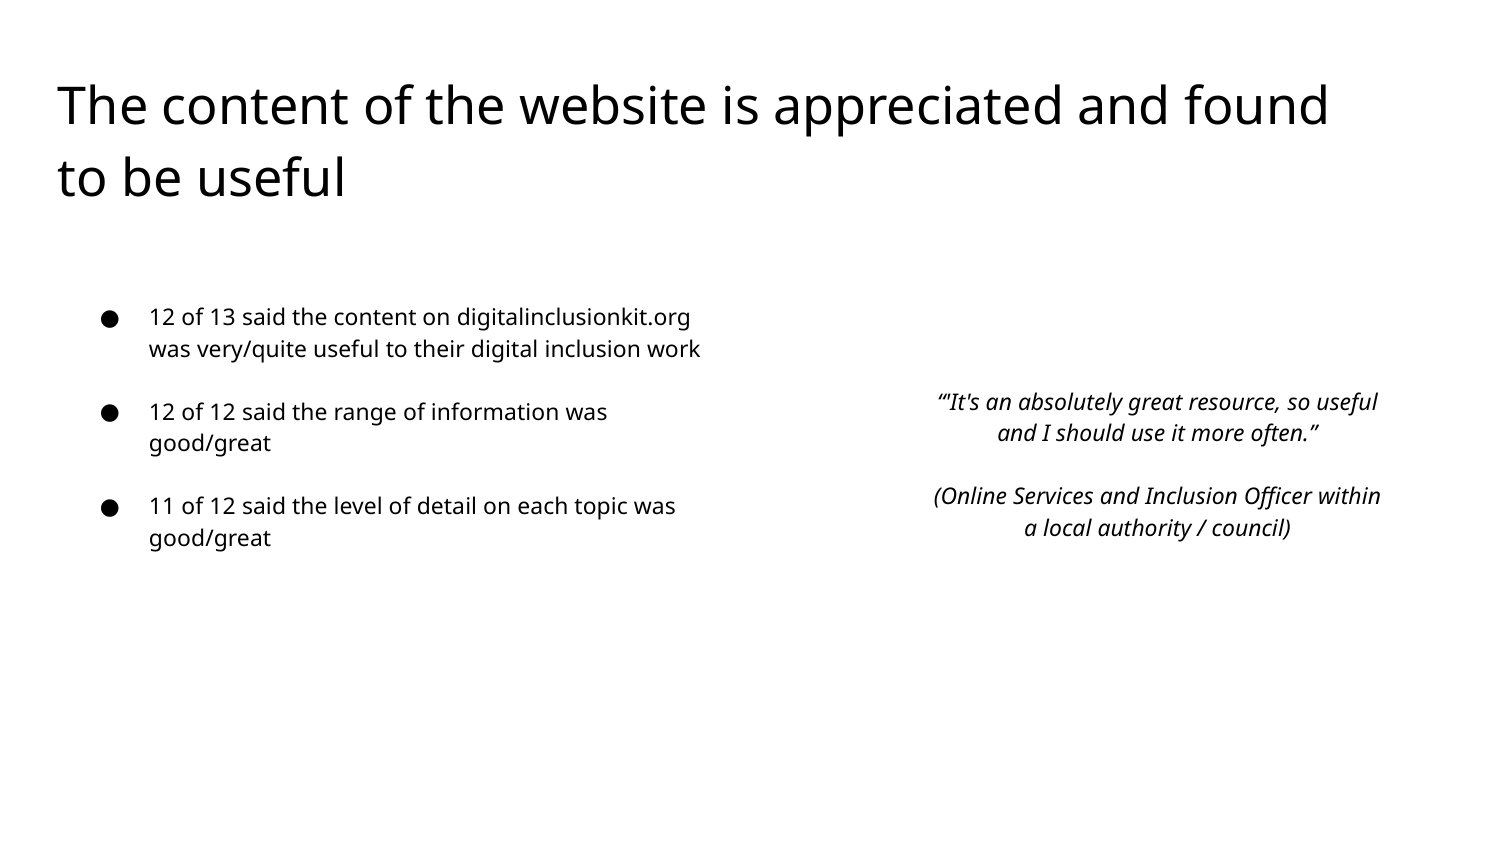

The content of the website is appreciated and found to be useful
# 12 of 13 said the content on digitalinclusionkit.org was very/quite useful to their digital inclusion work
12 of 12 said the range of information was good/great
11 of 12 said the level of detail on each topic was good/great
“'It's an absolutely great resource, so useful and I should use it more often.”
(Online Services and Inclusion Officer within a local authority / council)